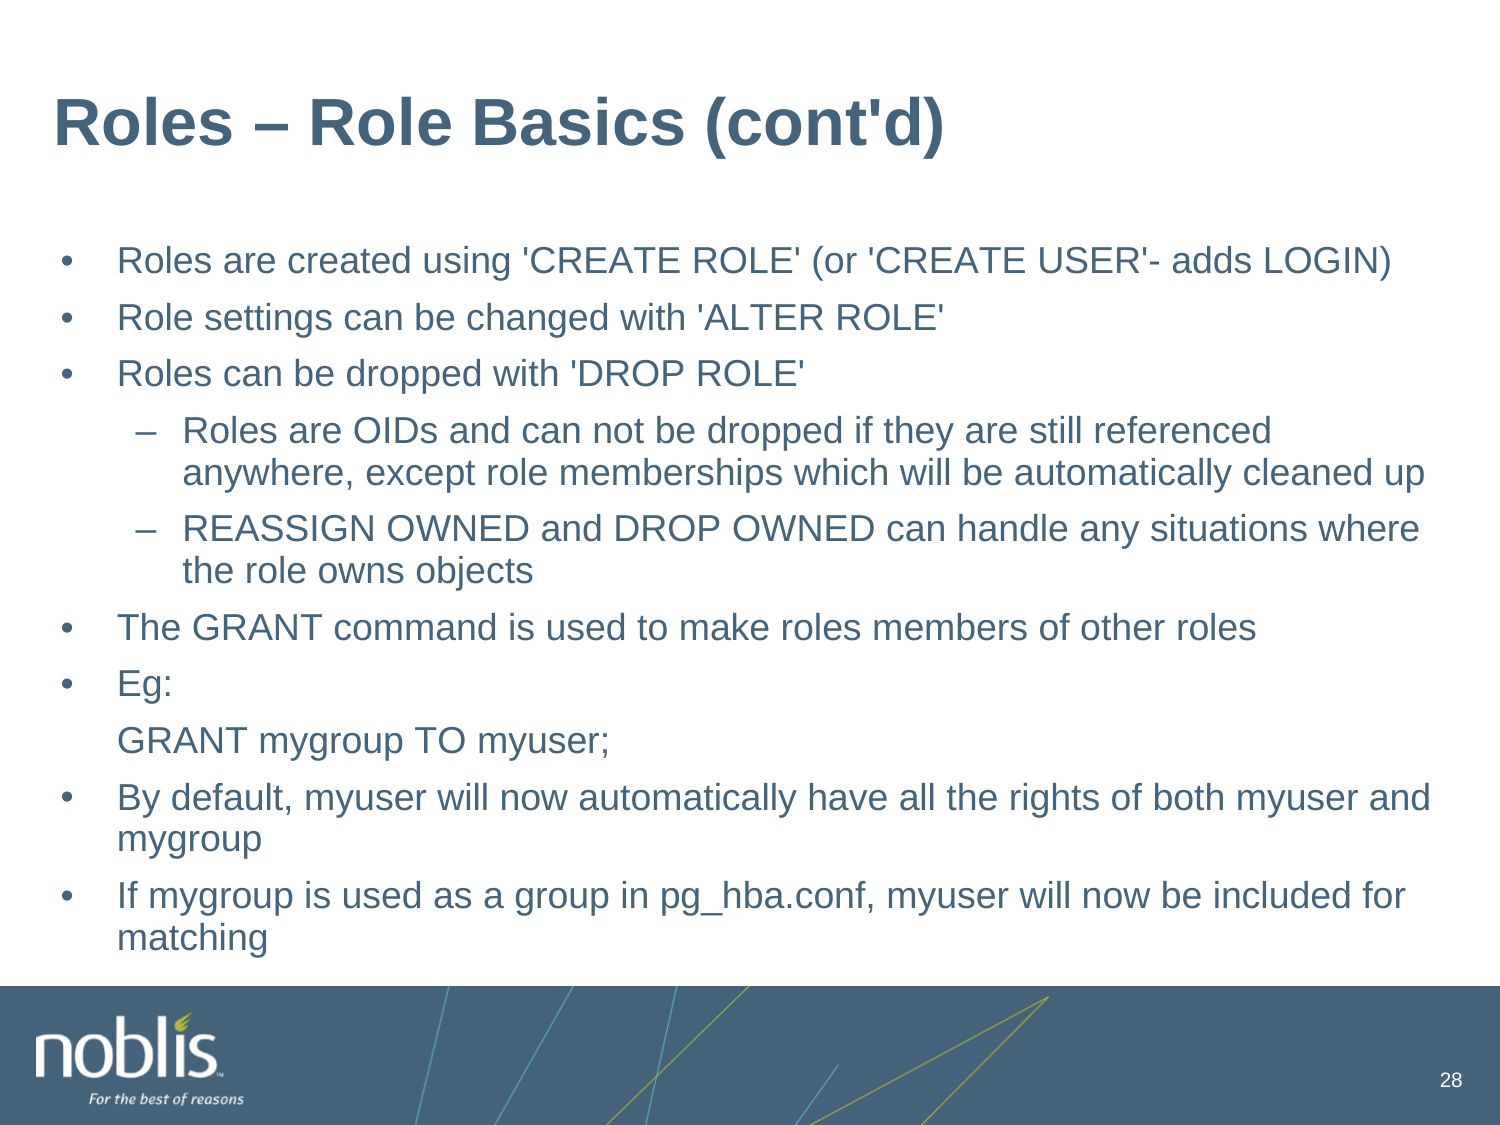

# Roles – Role Basics (cont'd)
Roles are created using 'CREATE ROLE' (or 'CREATE USER'- adds LOGIN)
Role settings can be changed with 'ALTER ROLE'
Roles can be dropped with 'DROP ROLE'
Roles are OIDs and can not be dropped if they are still referenced anywhere, except role memberships which will be automatically cleaned up
REASSIGN OWNED and DROP OWNED can handle any situations where the role owns objects
The GRANT command is used to make roles members of other roles
Eg:
GRANT mygroup TO myuser;
By default, myuser will now automatically have all the rights of both myuser and mygroup
If mygroup is used as a group in pg_hba.conf, myuser will now be included for matching